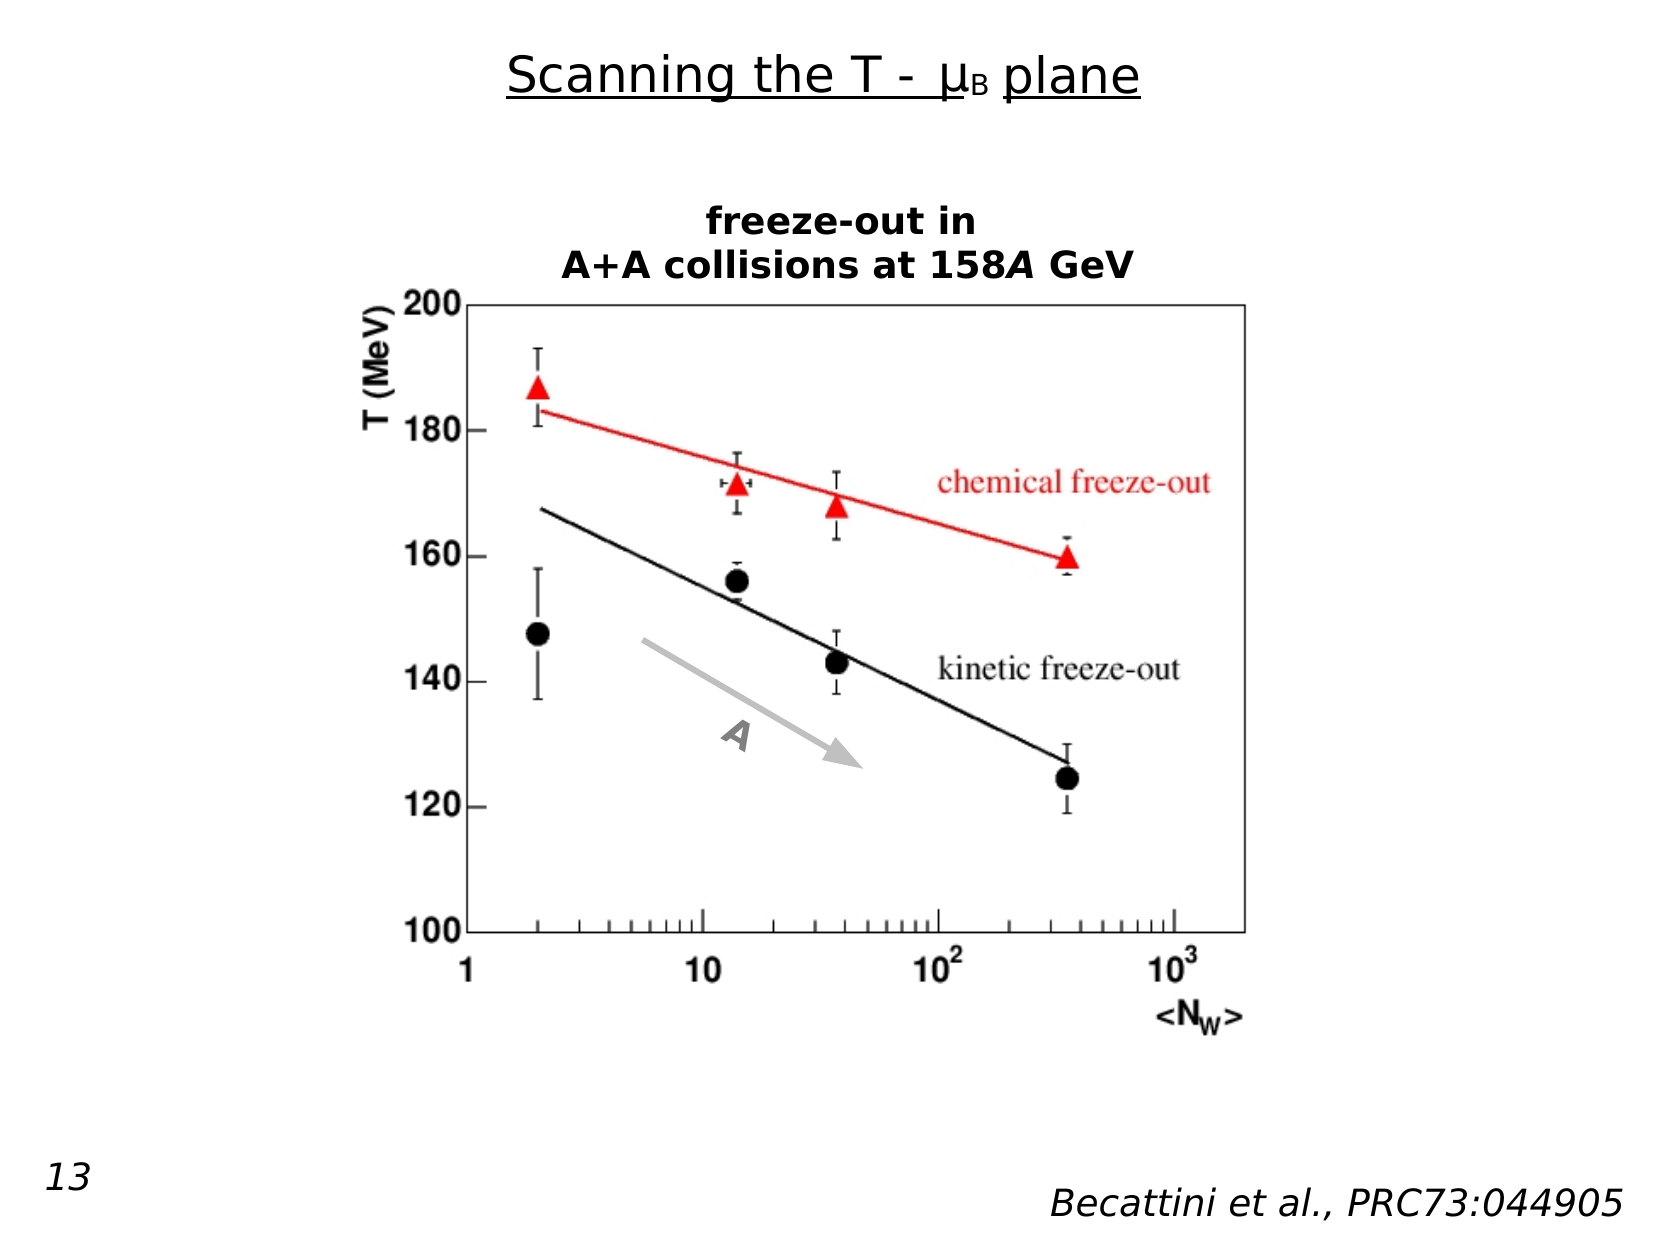

µB
Scanning the T -
plane
freeze-out in
A+A collisions at 158A GeV
A
Becattini et al., PRC73:044905